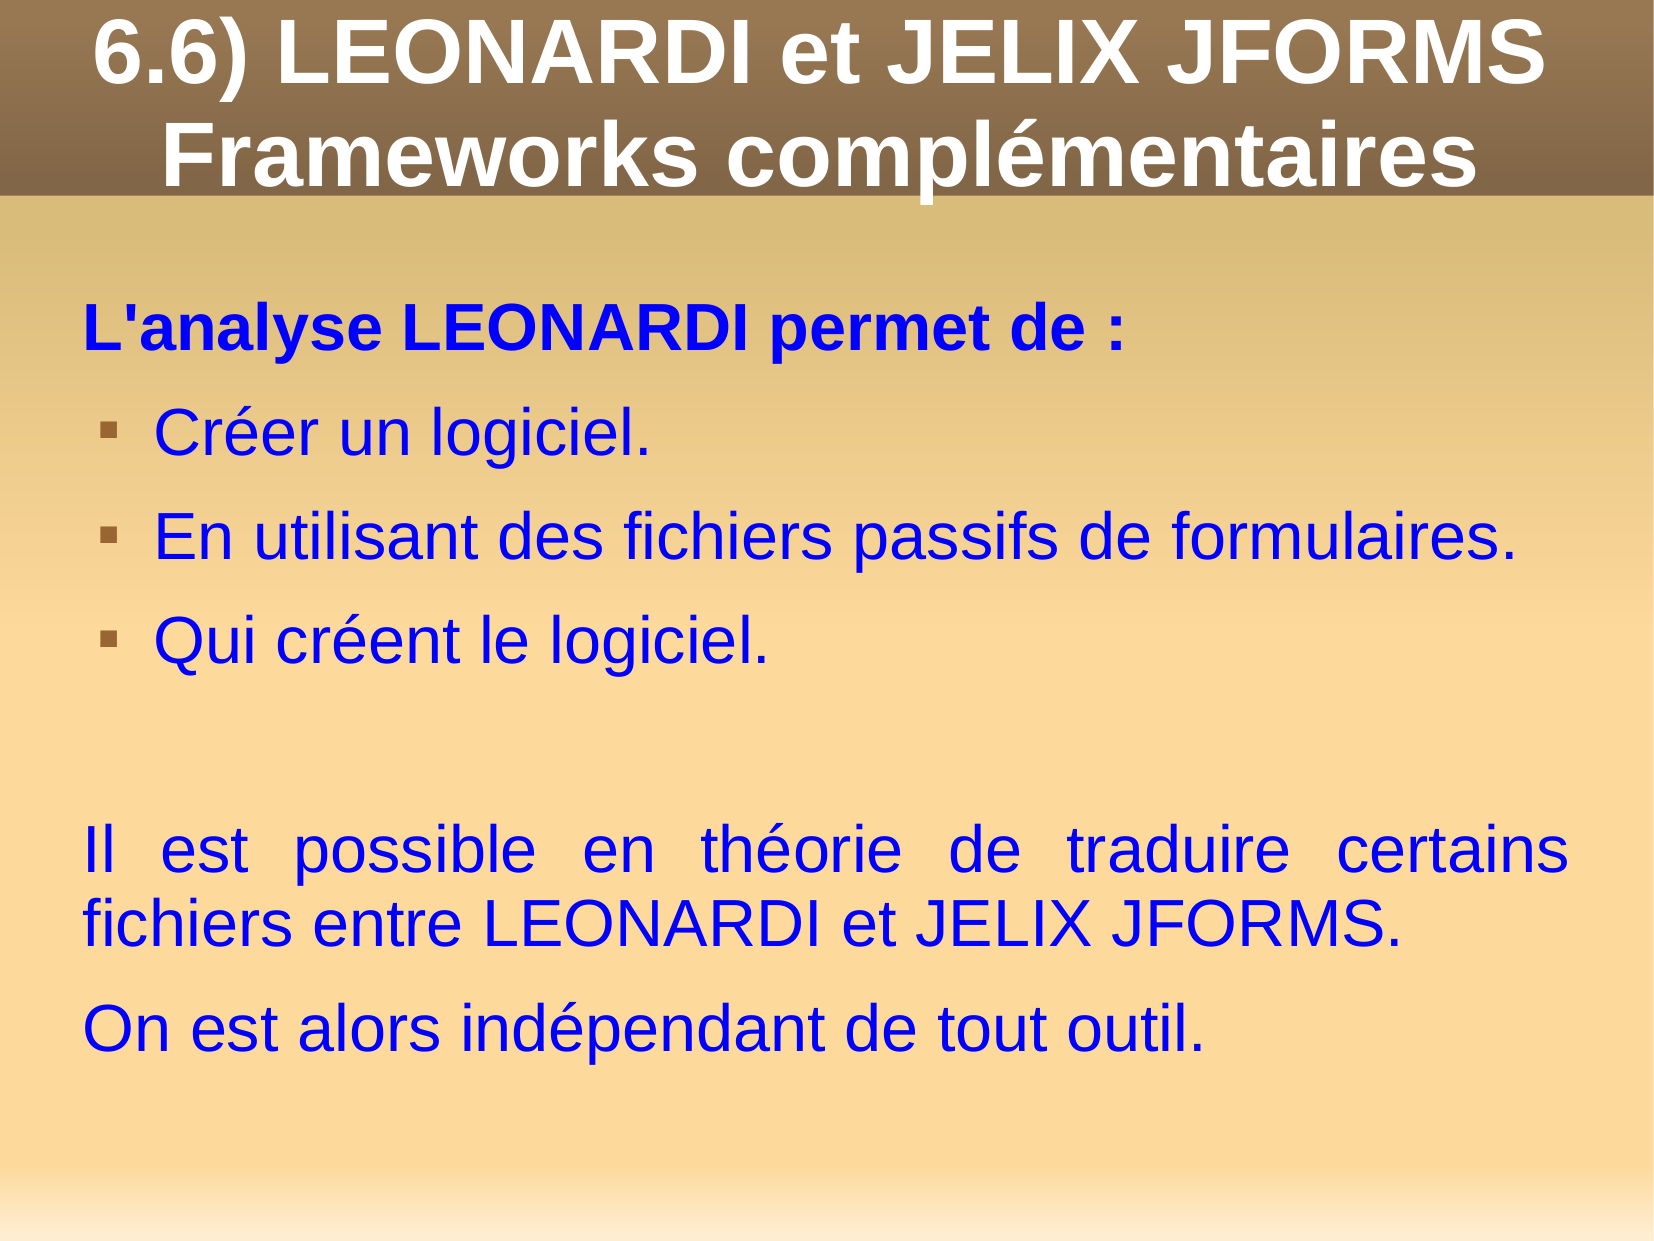

# 6.6) LEONARDI et JELIX JFORMS Frameworks complémentaires
L'analyse LEONARDI permet de :
Créer un logiciel.
En utilisant des fichiers passifs de formulaires.
Qui créent le logiciel.
Il est possible en théorie de traduire certains fichiers entre LEONARDI et JELIX JFORMS.
On est alors indépendant de tout outil.